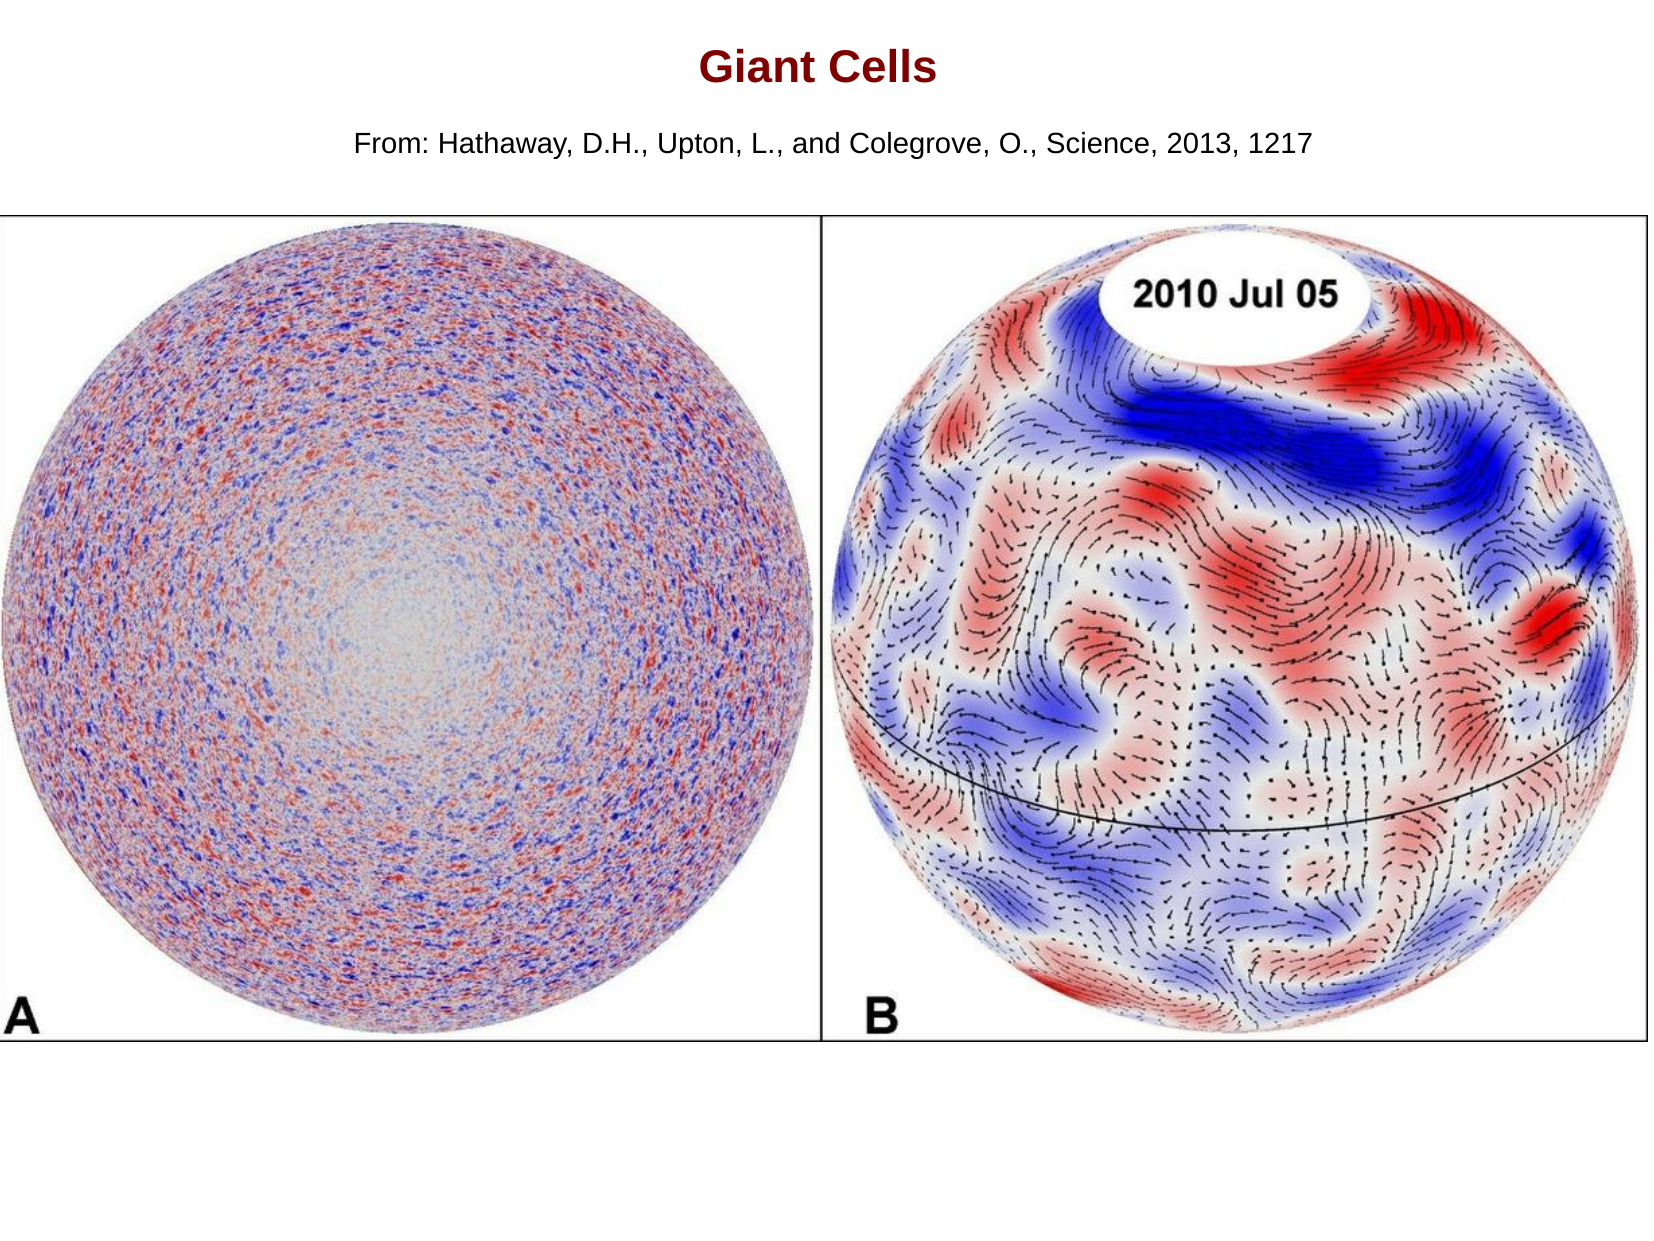

Giant Cells
From: Hathaway, D.H., Upton, L., and Colegrove, O., Science, 2013, 1217